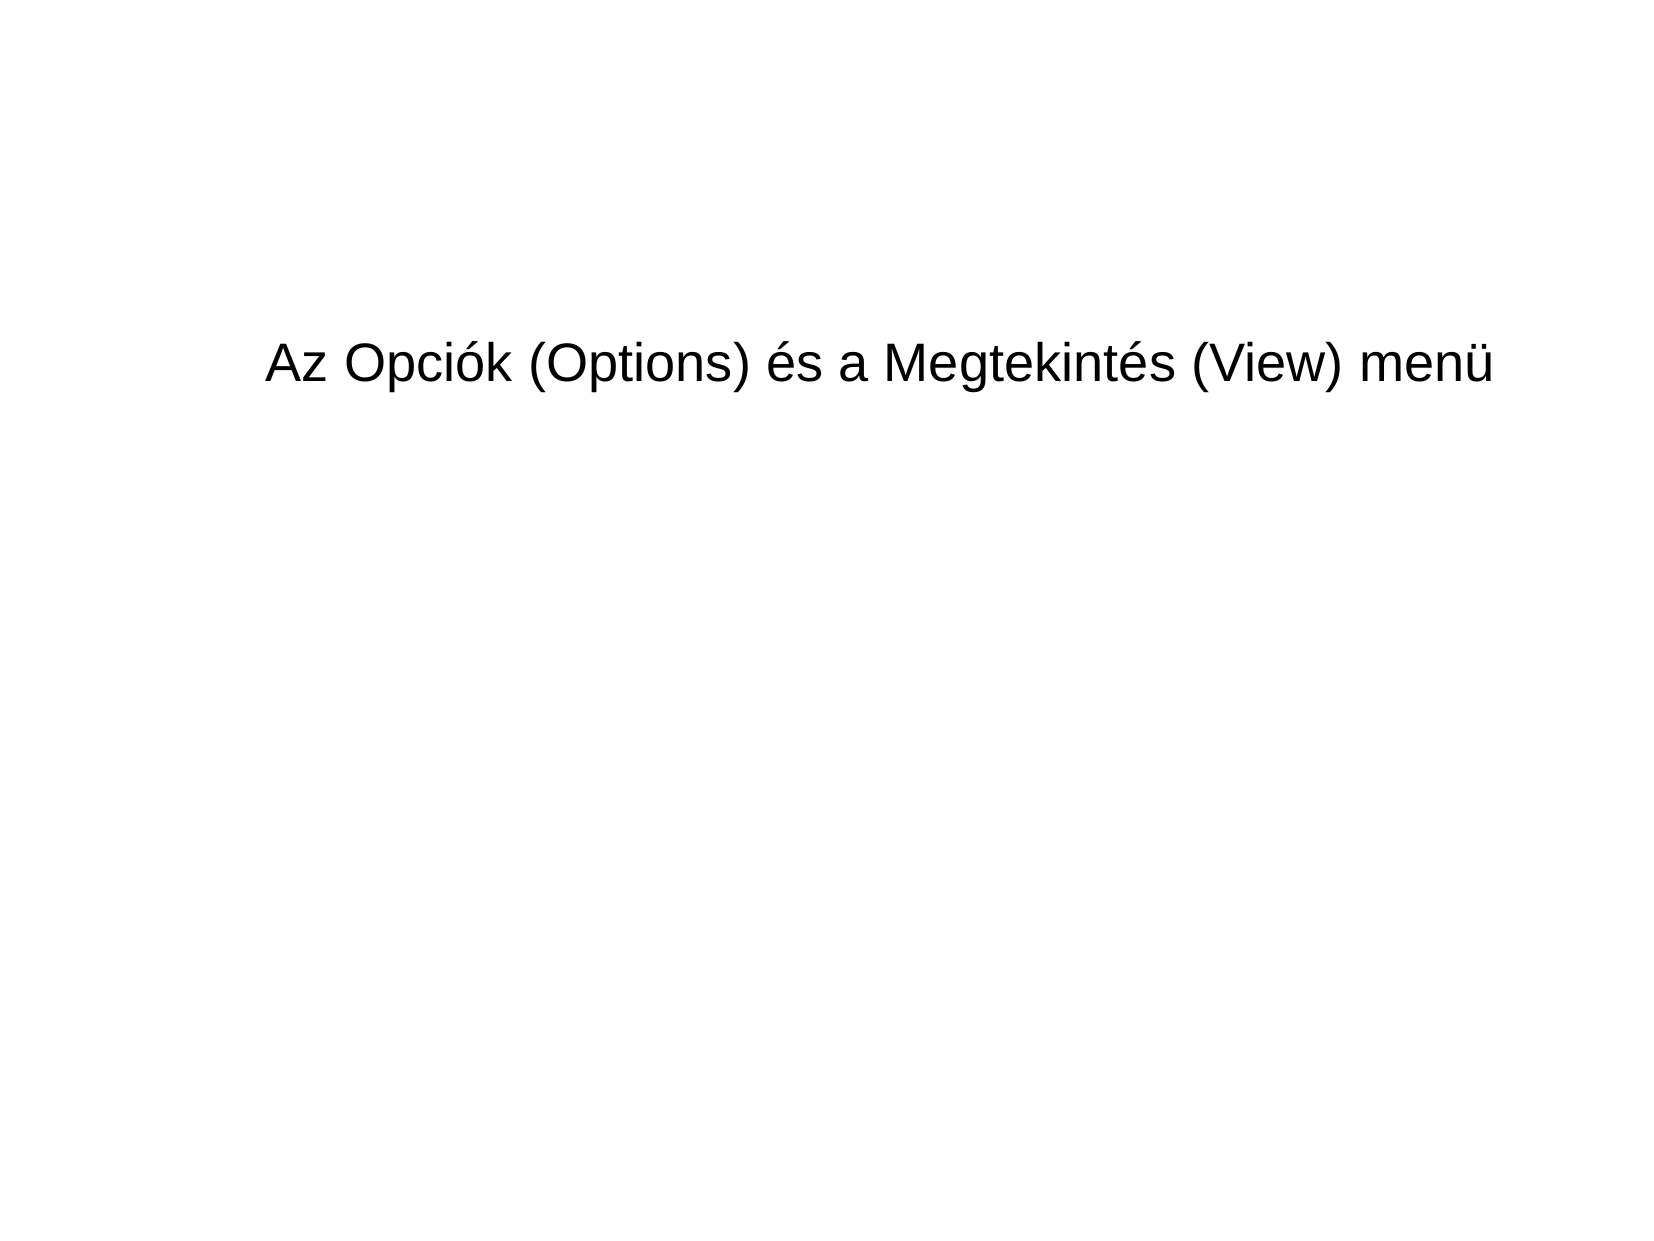

Az Opciók (Options) és a Megtekintés (View) menü